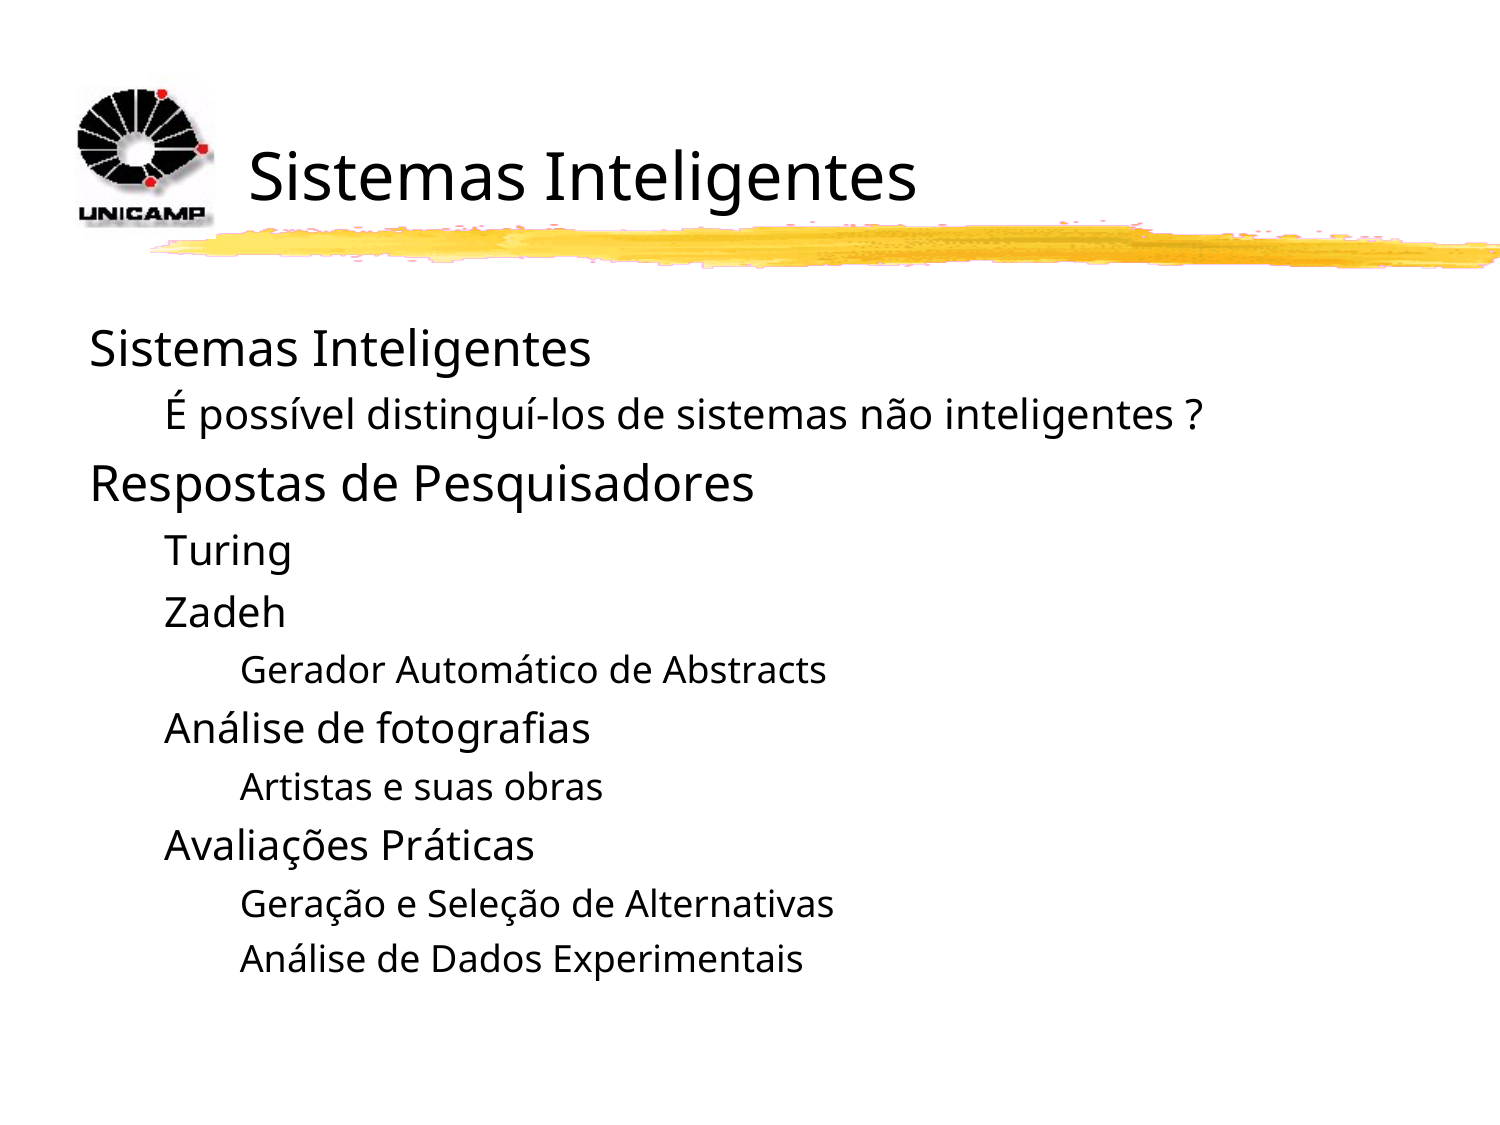

# Sistemas Inteligentes
Sistemas Inteligentes
É possível distinguí-los de sistemas não inteligentes ?
Respostas de Pesquisadores
Turing
Zadeh
Gerador Automático de Abstracts
Análise de fotografias
Artistas e suas obras
Avaliações Práticas
Geração e Seleção de Alternativas
Análise de Dados Experimentais